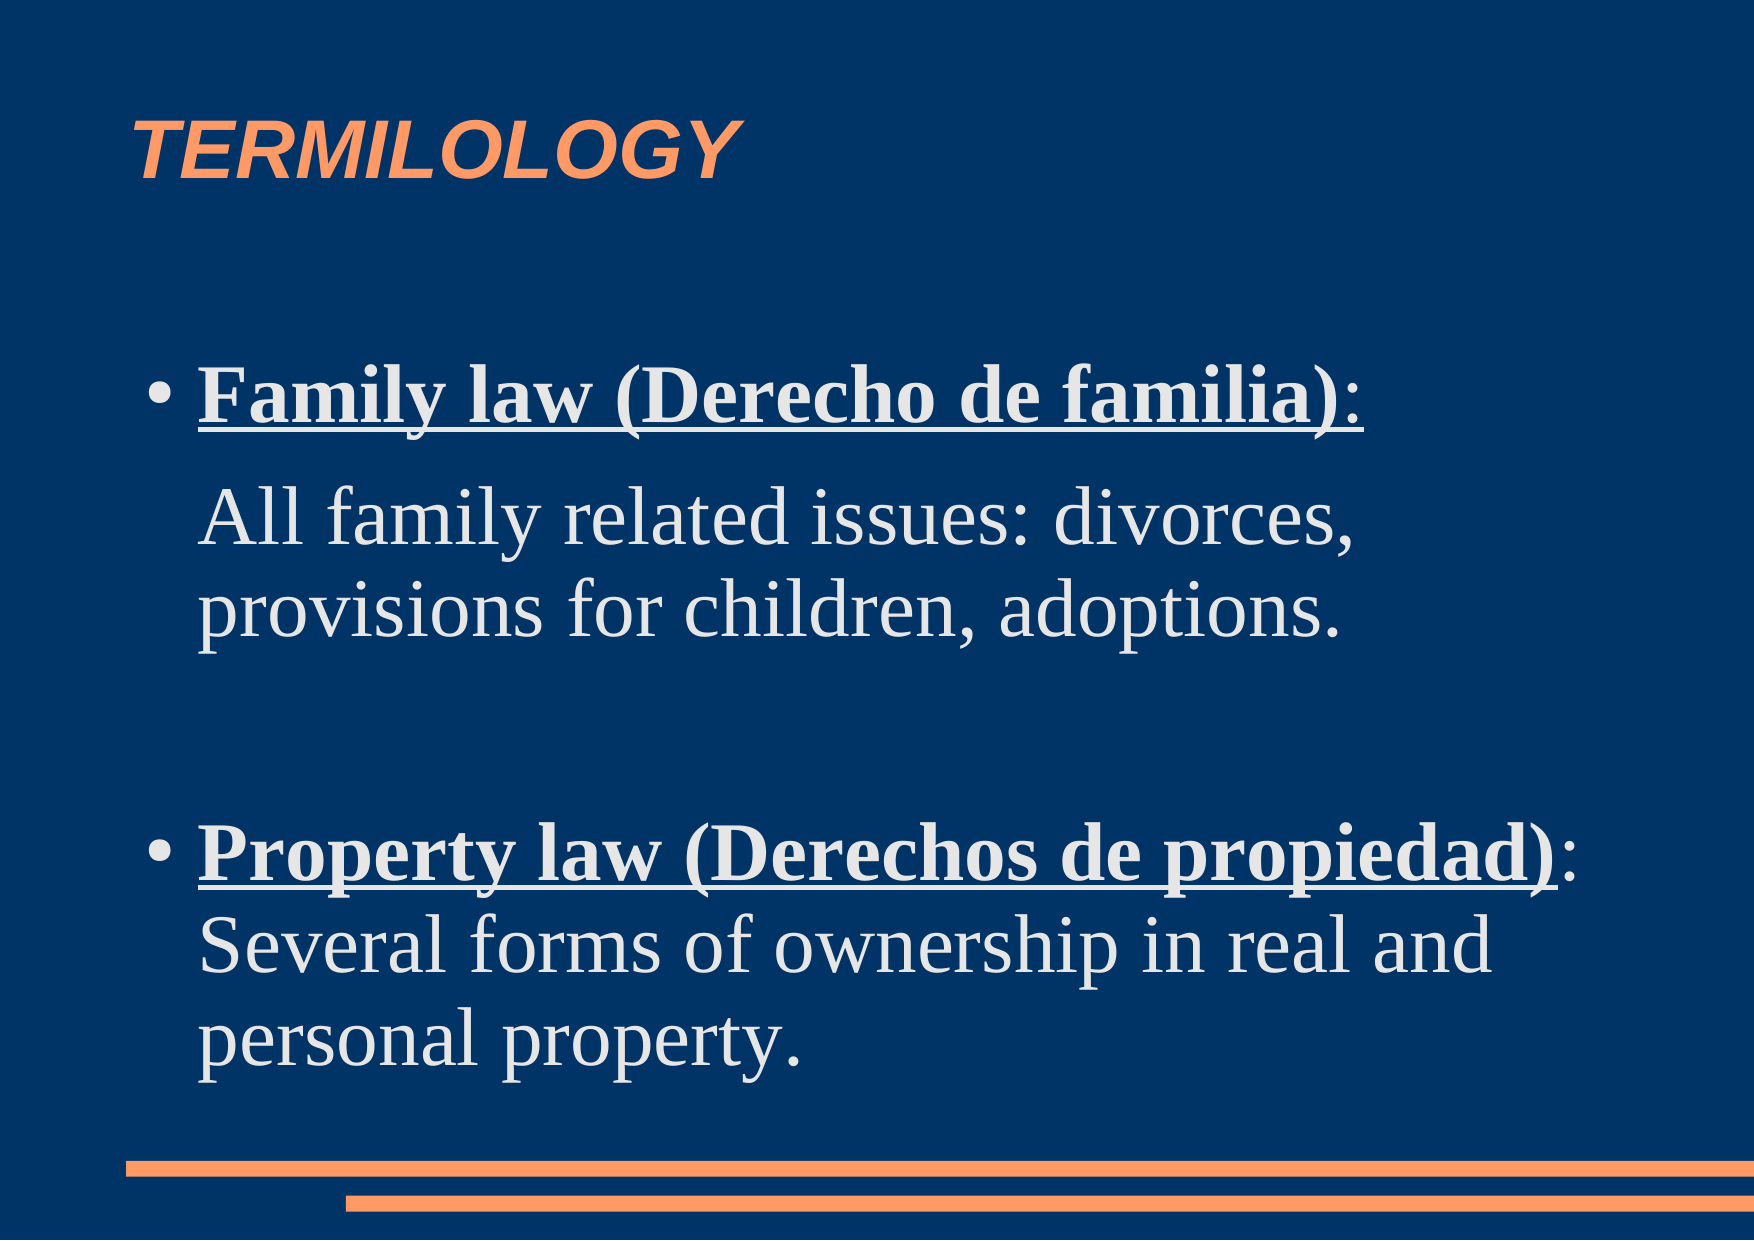

# TERMILOLOGY
Family law (Derecho de familia):
All family related issues: divorces, provisions for children, adoptions.
Property law (Derechos de propiedad): Several forms of ownership in real and personal property.